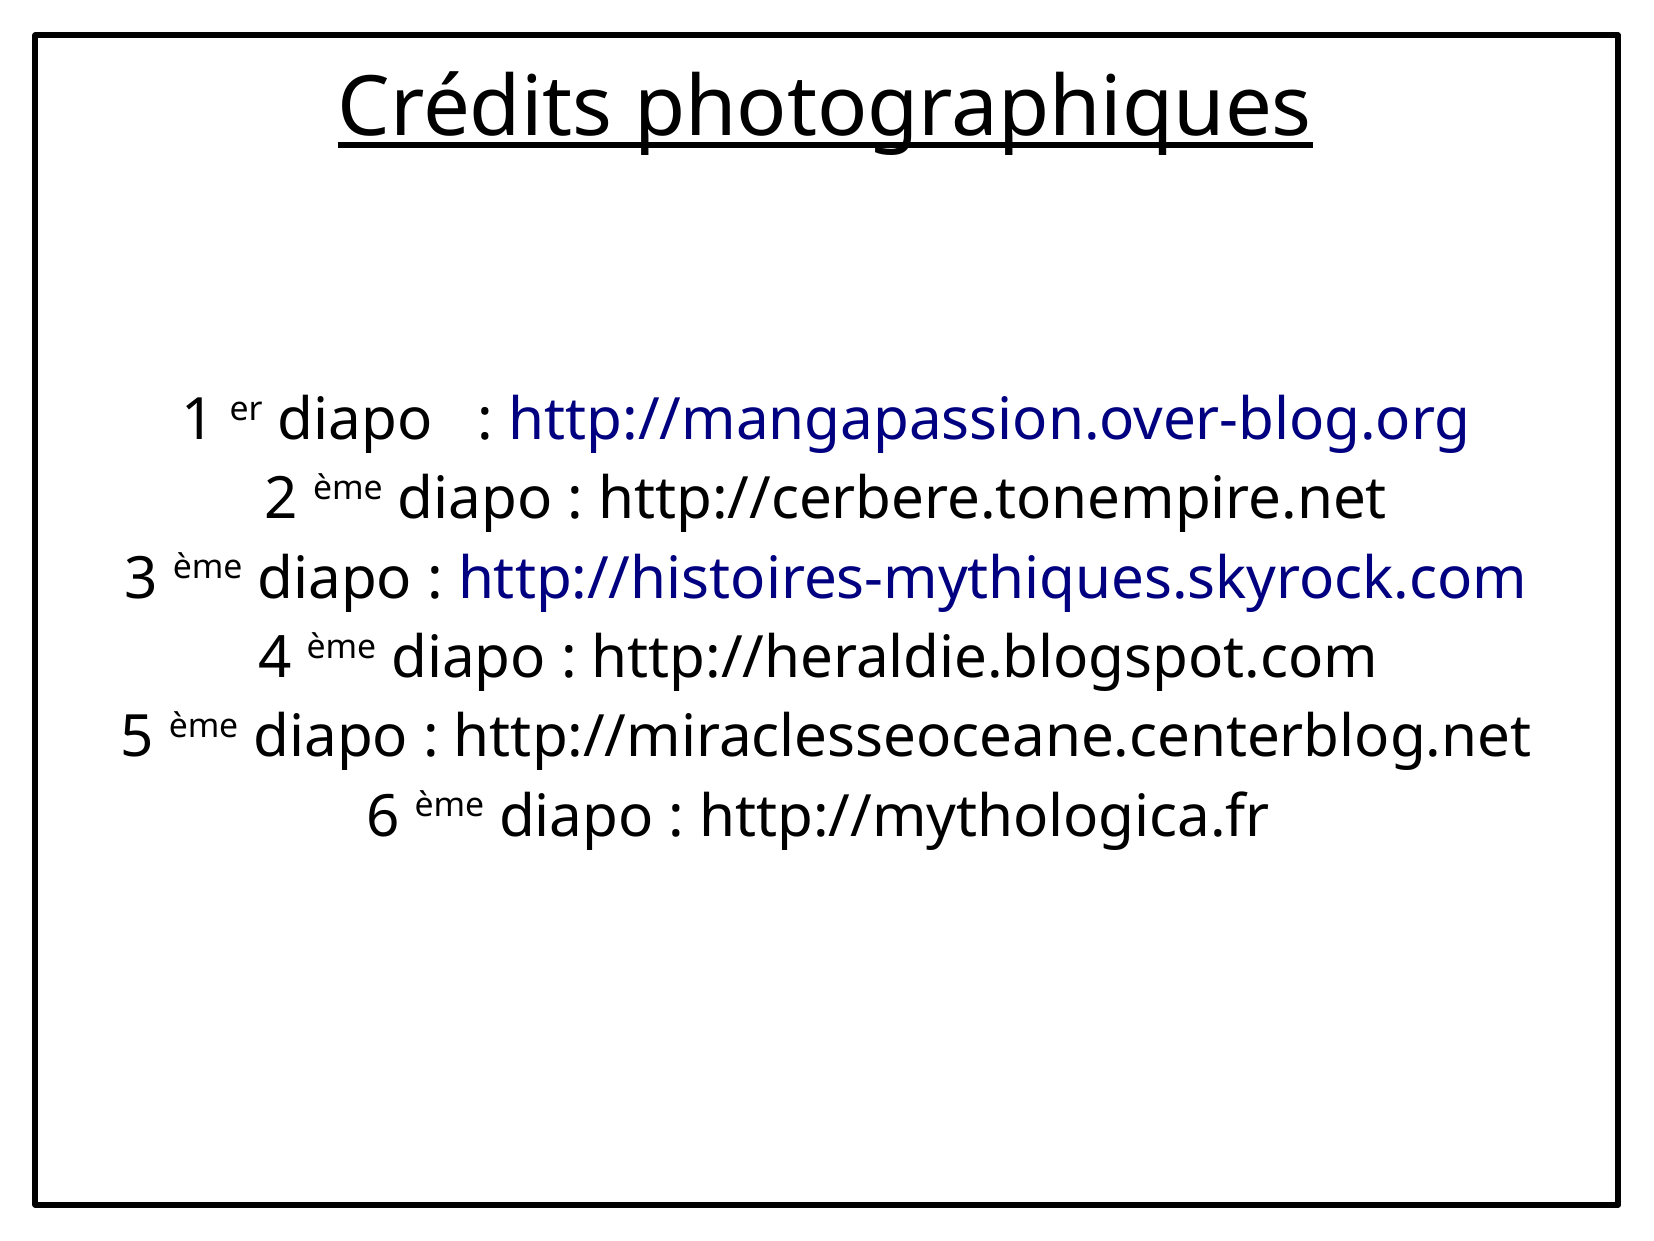

Crédits photographiques
1 er diapo : http://mangapassion.over-blog.org
2 ème diapo : http://cerbere.tonempire.net
3 ème diapo : http://histoires-mythiques.skyrock.com
4 ème diapo : http://heraldie.blogspot.com
5 ème diapo : http://miraclesseoceane.centerblog.net
6 ème diapo : http://mythologica.fr